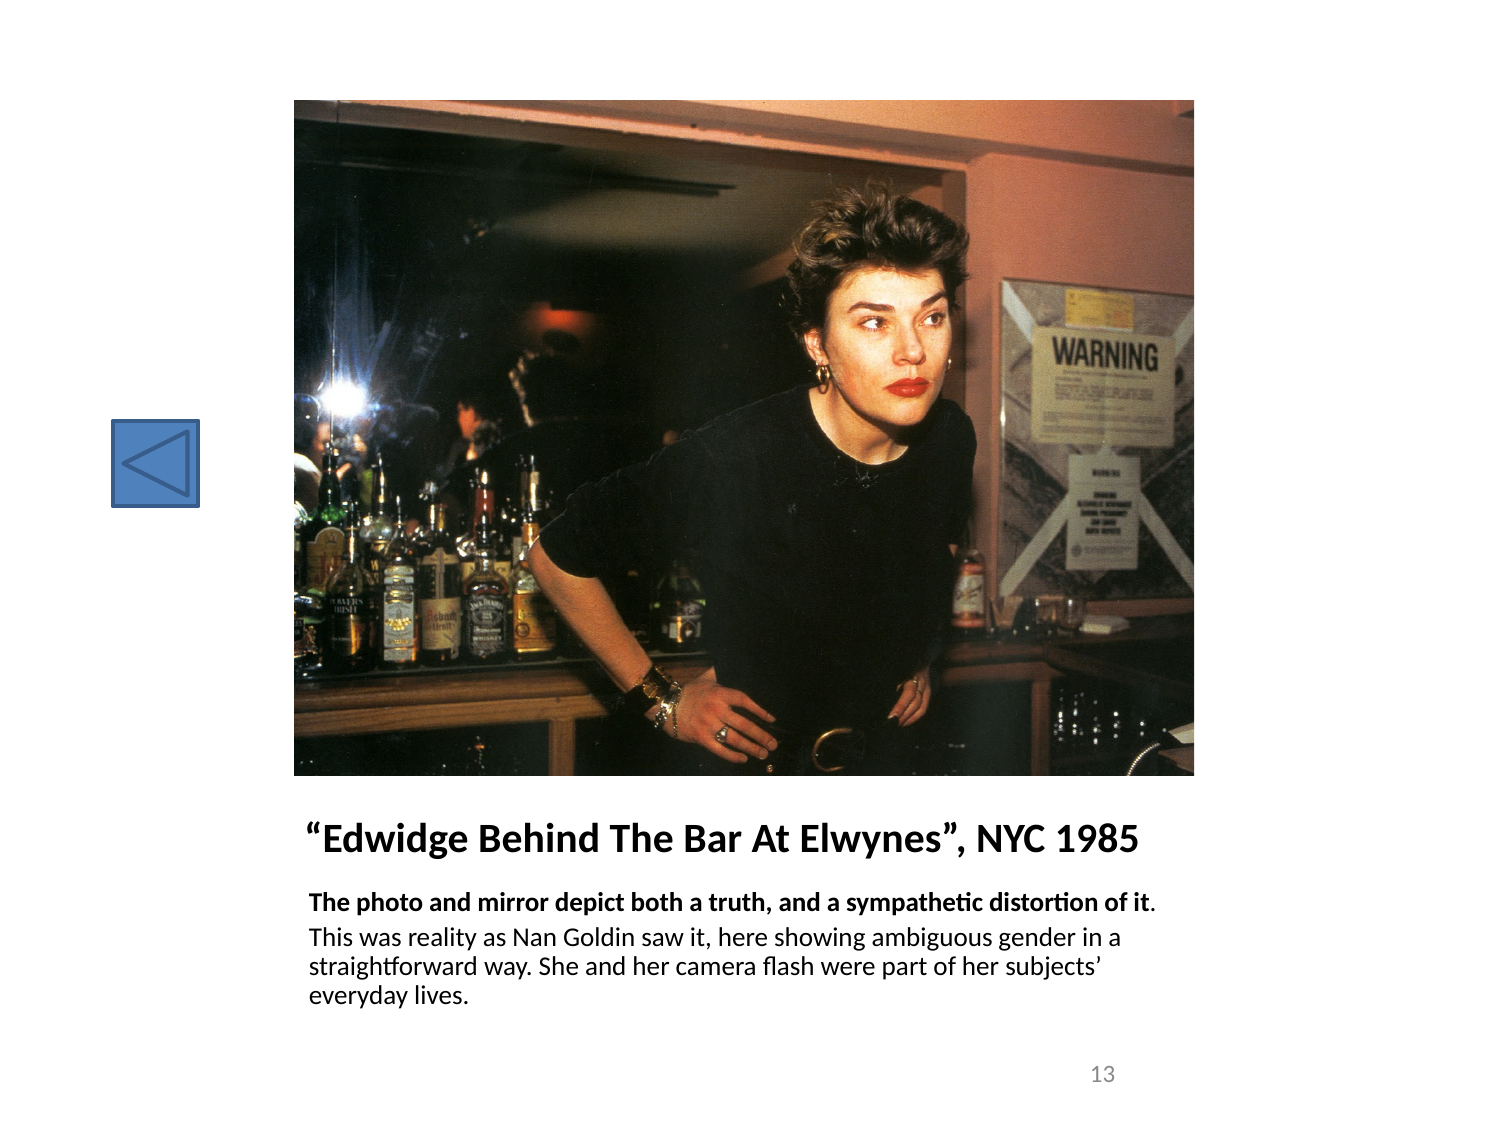

# “Edwidge Behind The Bar At Elwynes”, NYC 1985
The photo and mirror depict both a truth, and a sympathetic distortion of it.
This was reality as Nan Goldin saw it, here showing ambiguous gender in a straightforward way. She and her camera flash were part of her subjects’ everyday lives.